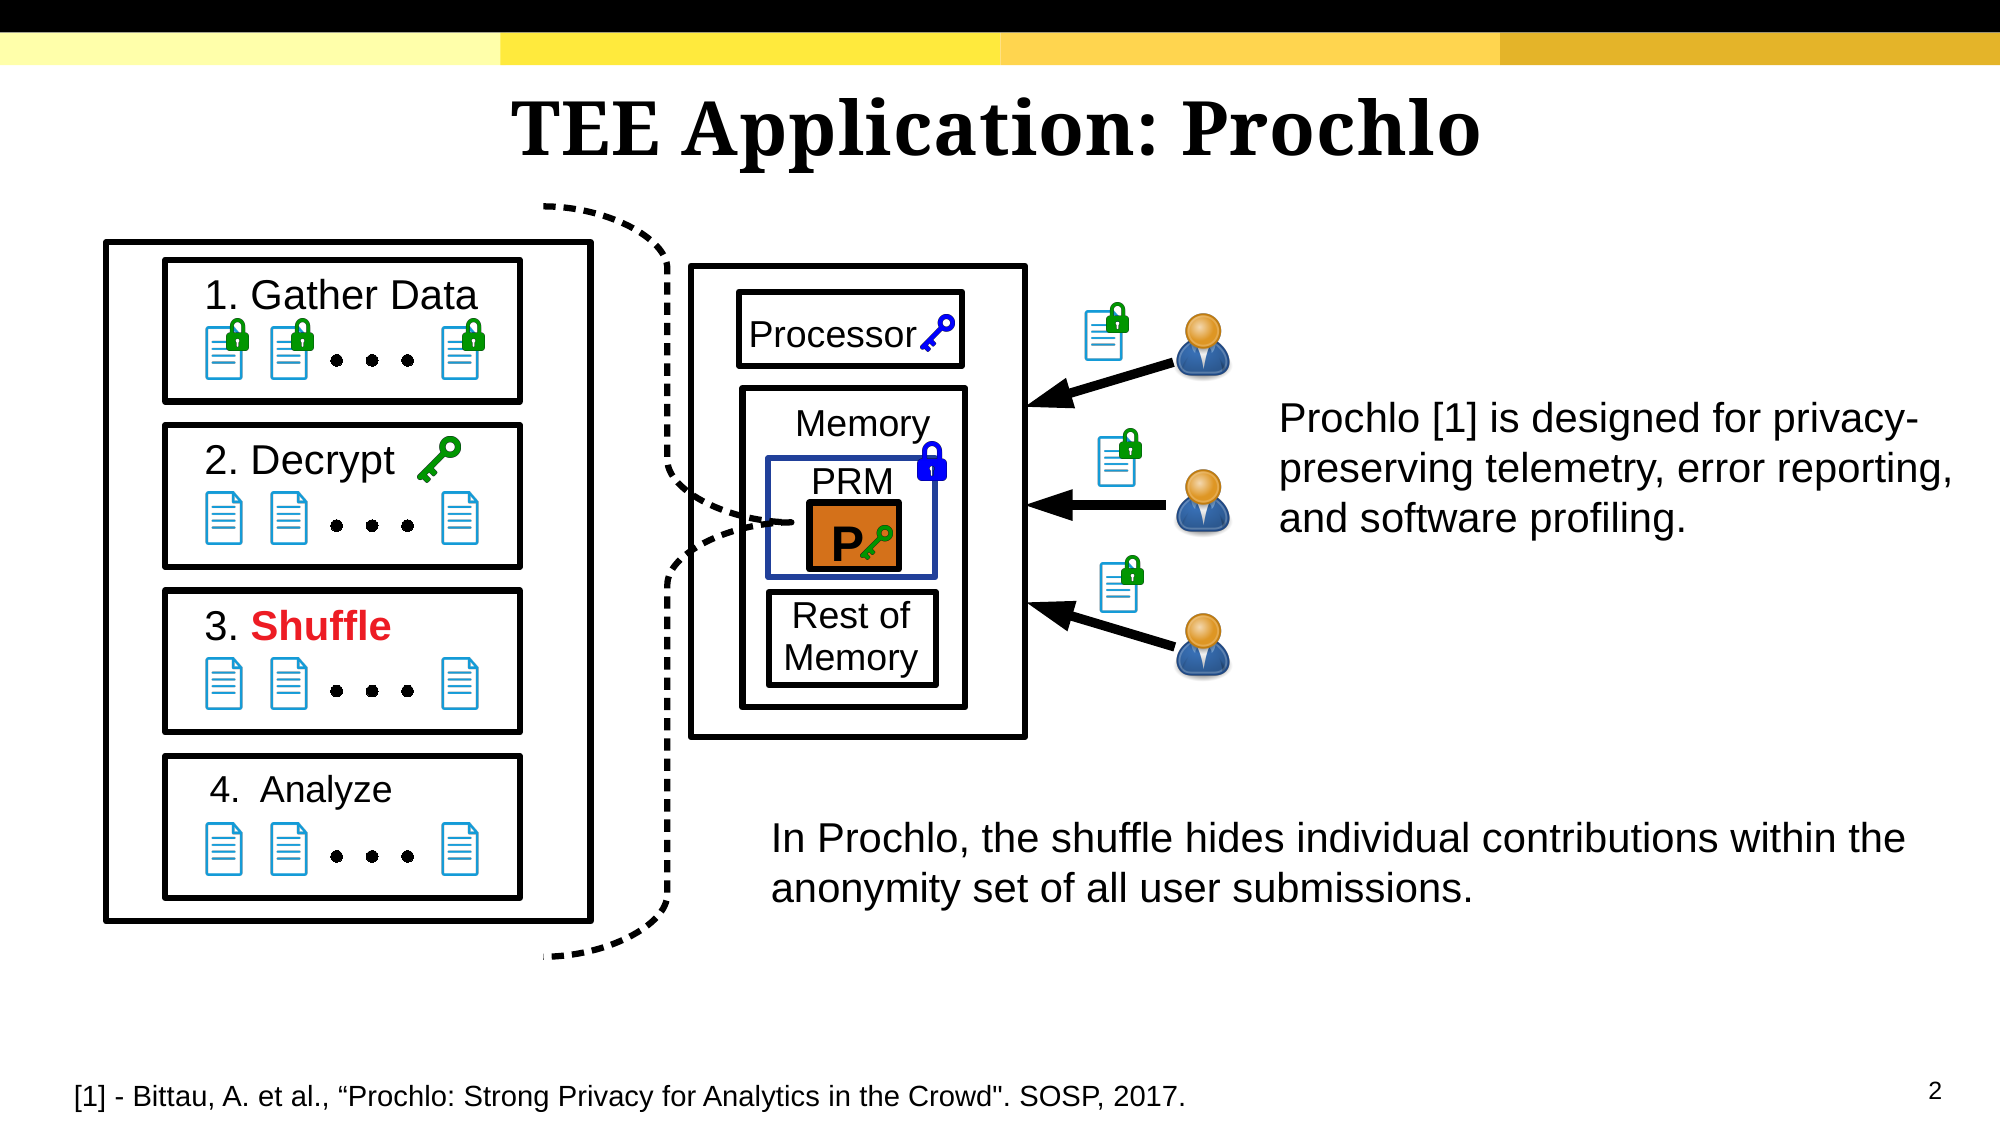

TEE Application: Prochlo
1. Gather Data
Prochlo [1] is designed for privacy-
preserving telemetry, error reporting,
and software profiling.
Processor
Memory
2. Decrypt
PRM
P
Rest of
Memory
3. Shuffle
4. Analyze
# In Prochlo, the shuffle hides individual contributions within the anonymity set of all user submissions.
[1] - Bittau, A. et al., “Prochlo: Strong Privacy for Analytics in the Crowd". SOSP, 2017.
2